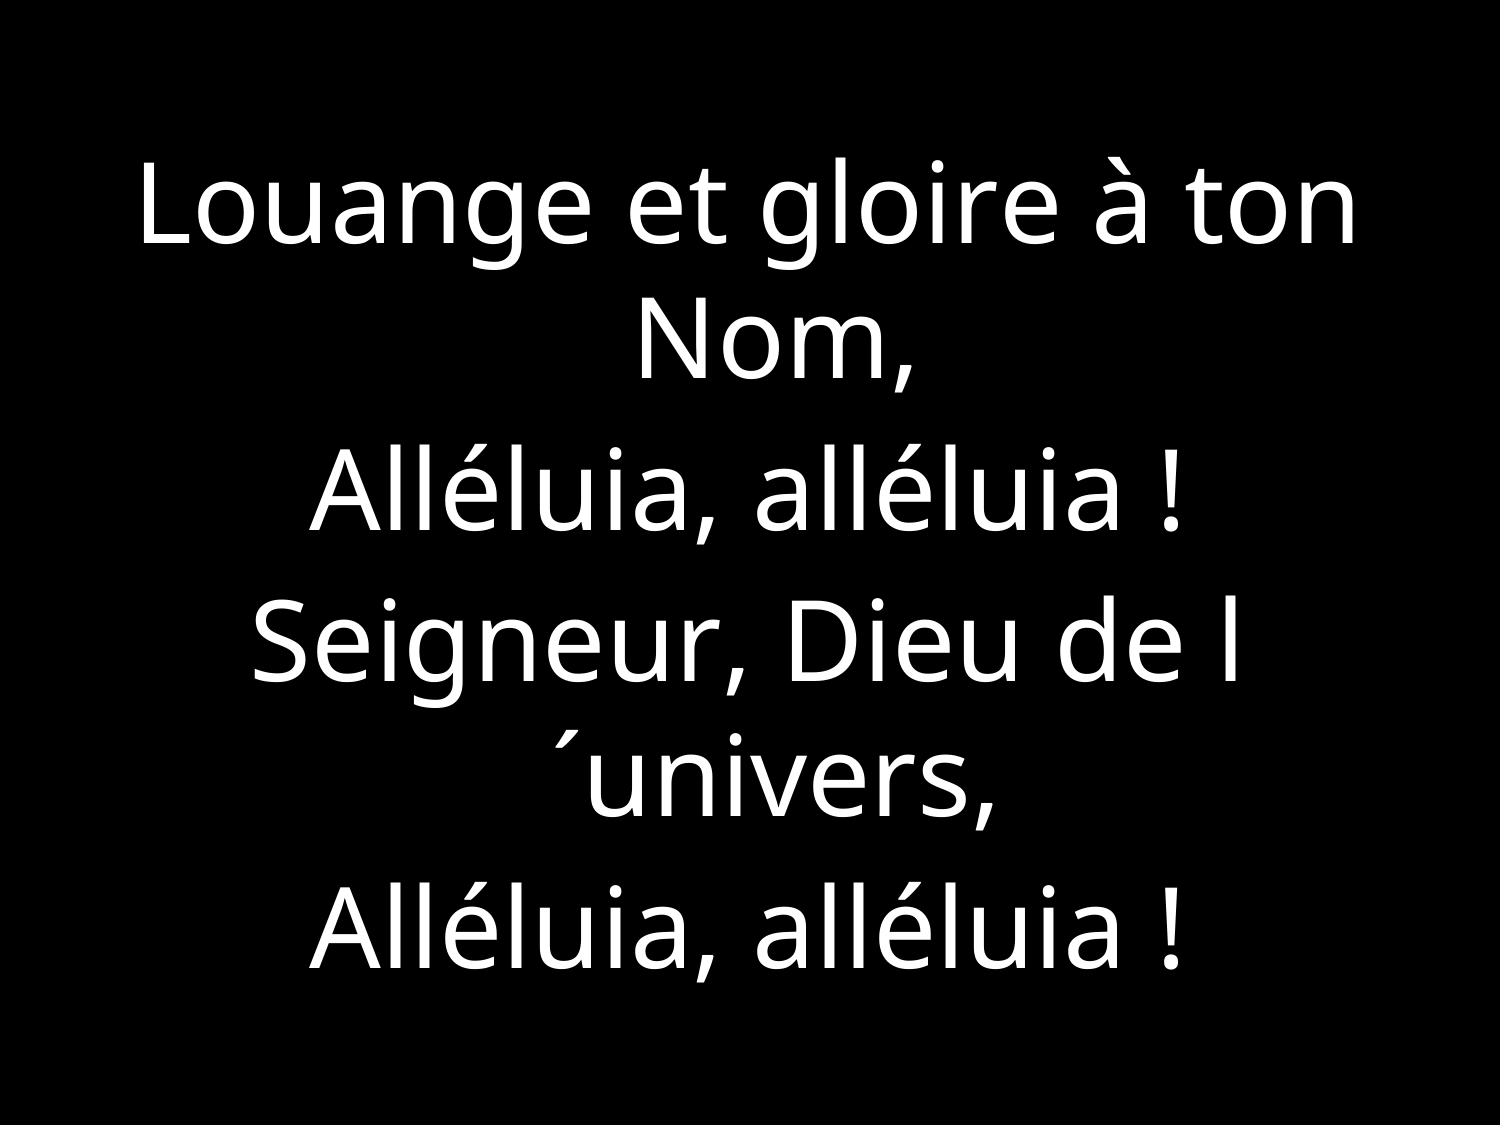

# Louange et gloire à ton Nom,
Alléluia, alléluia !
Seigneur, Dieu de l´univers,
Alléluia, alléluia !